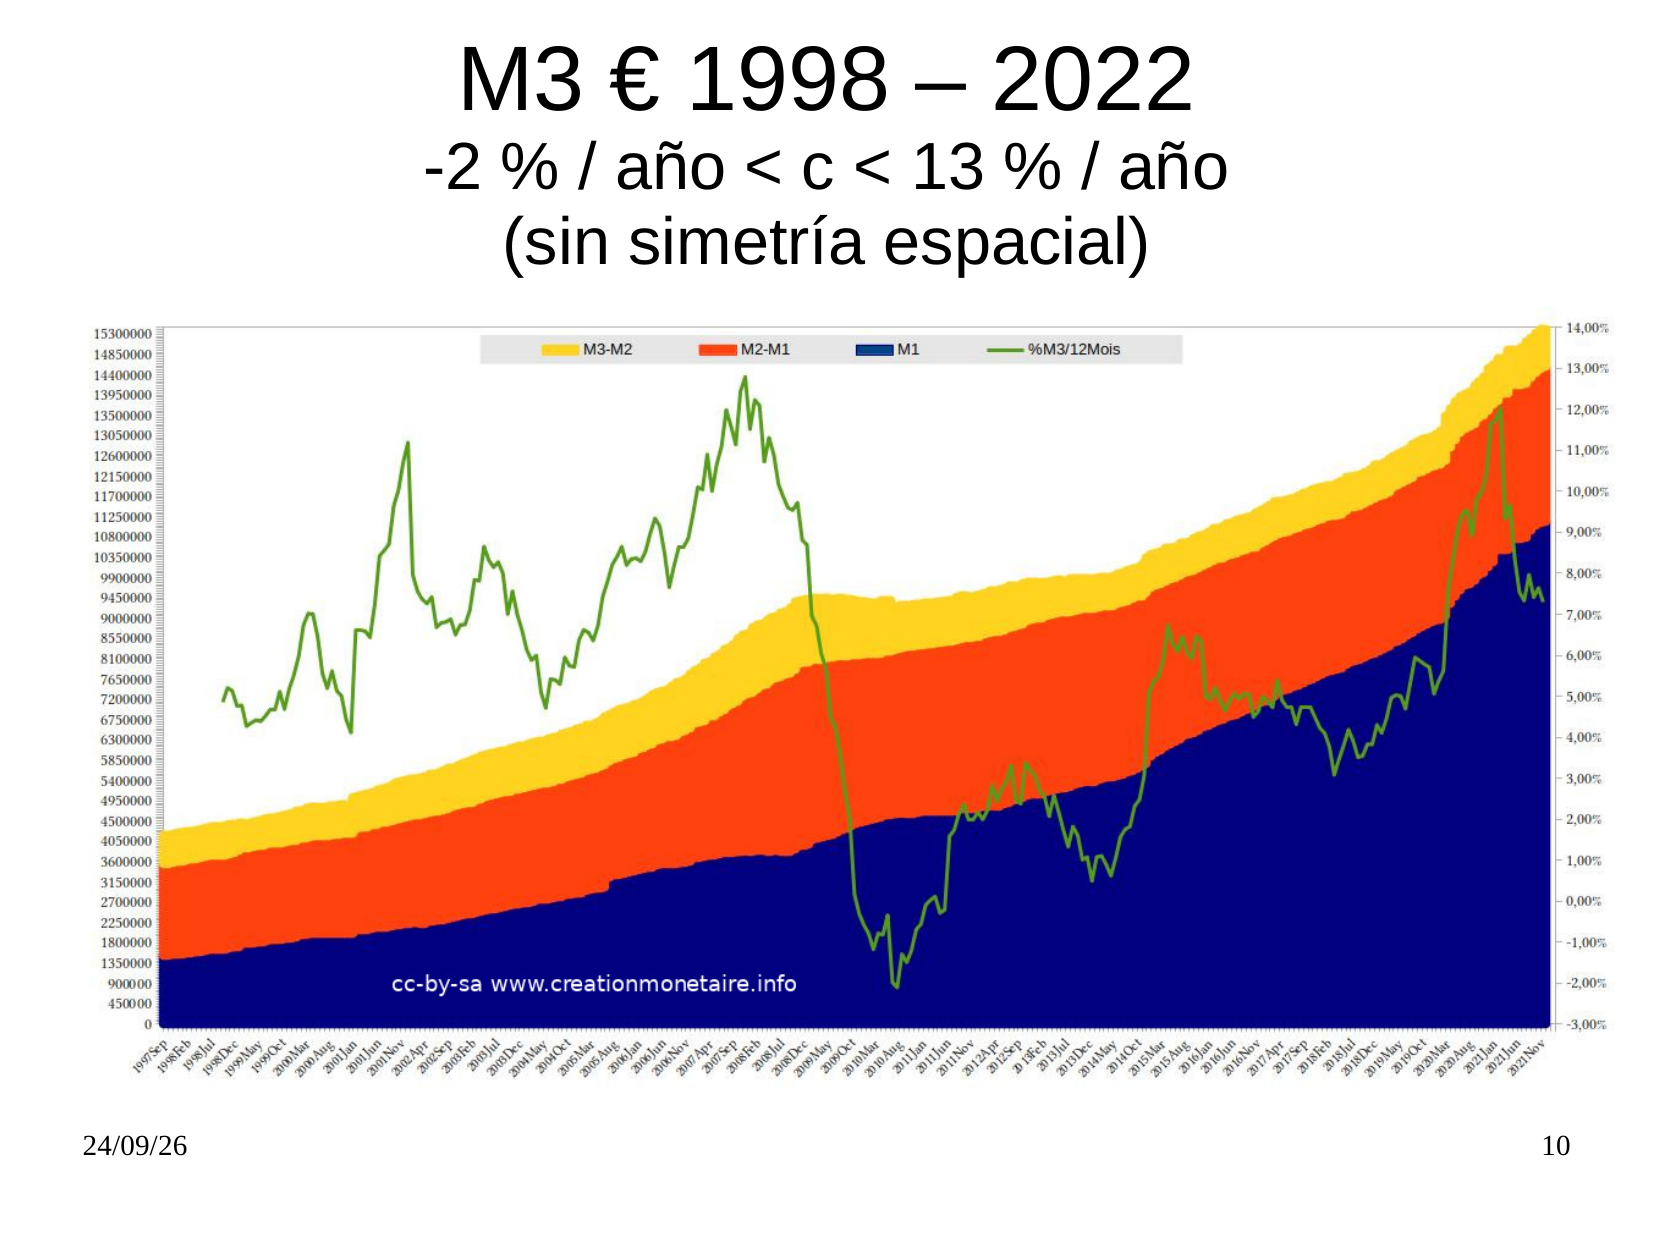

# M3 € 1998 – 2022 -2 % / año < c < 13 % / año (sin simetría espacial)
10